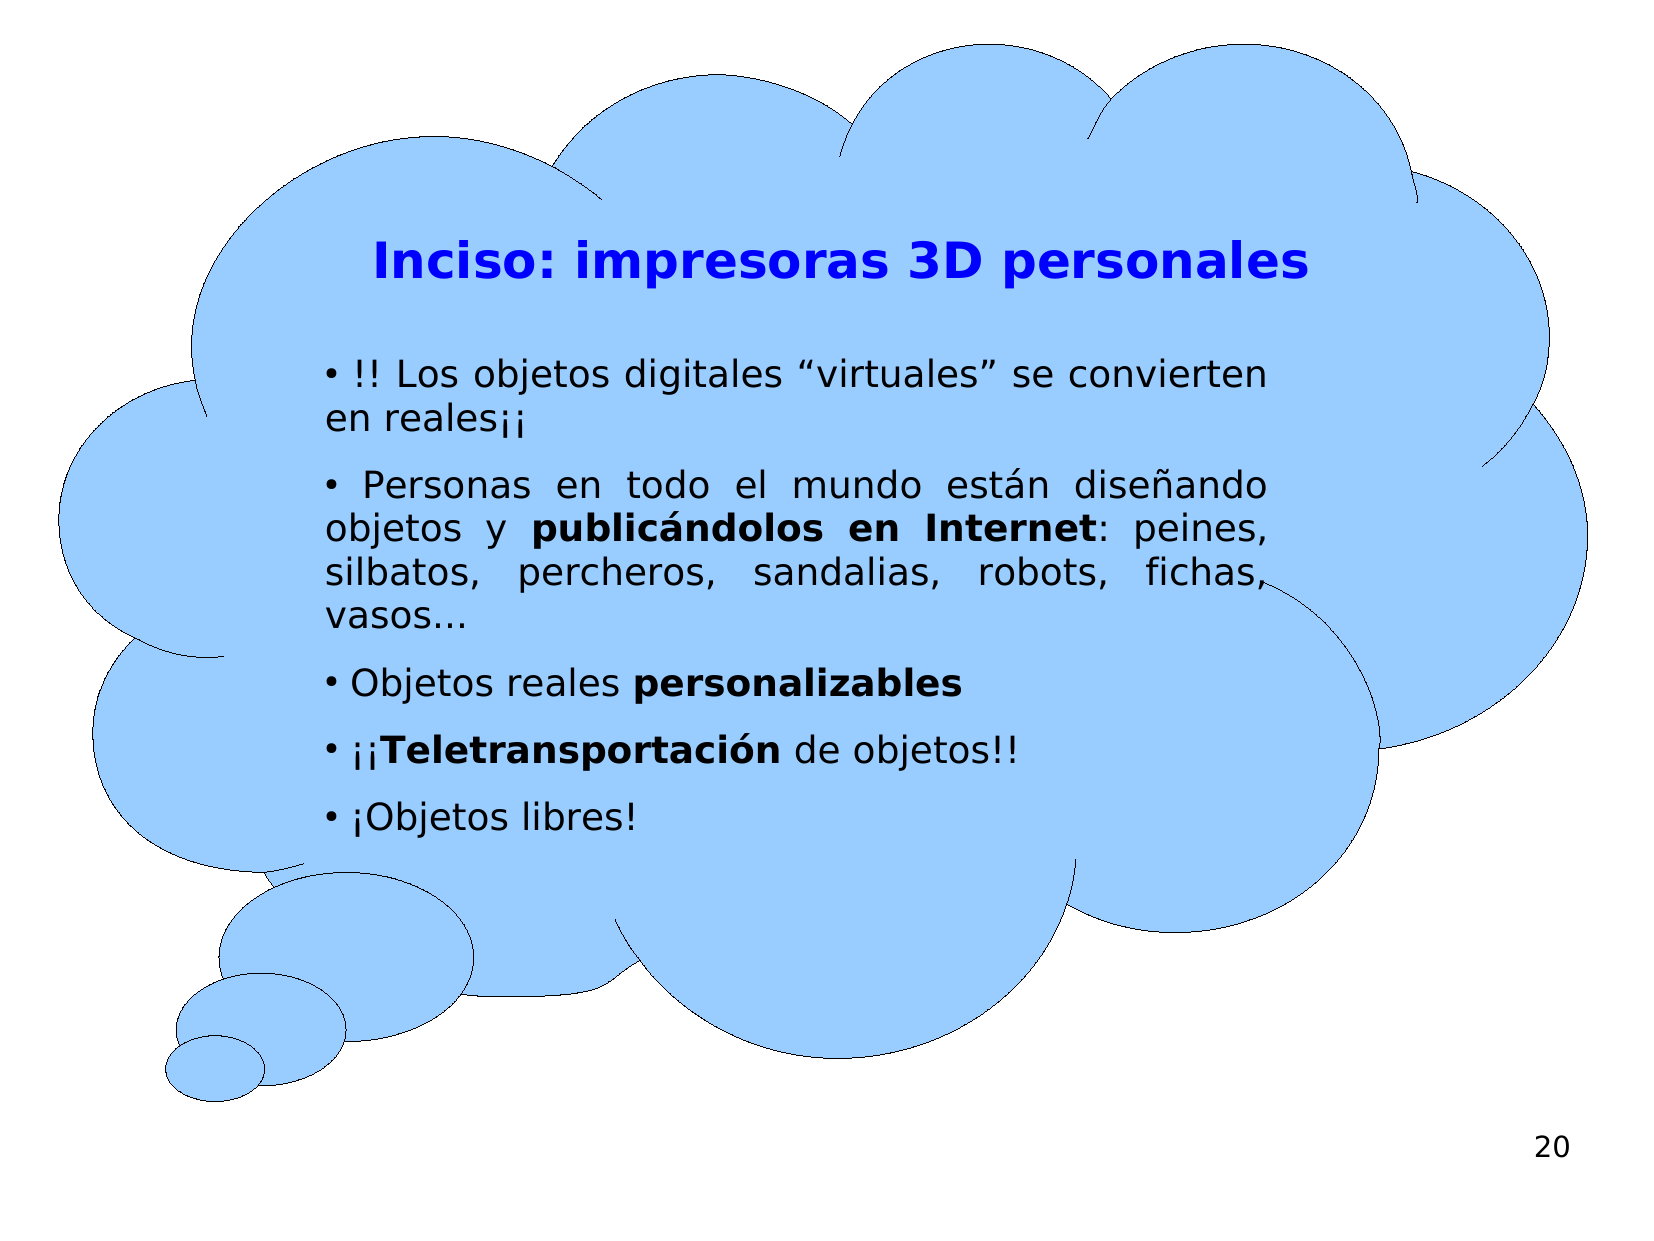

Inciso: impresoras 3D personales
 !! Los objetos digitales “virtuales” se convierten en reales¡¡
 Personas en todo el mundo están diseñando objetos y publicándolos en Internet: peines, silbatos, percheros, sandalias, robots, fichas, vasos...
 Objetos reales personalizables
 ¡¡Teletransportación de objetos!!
 ¡Objetos libres!
20